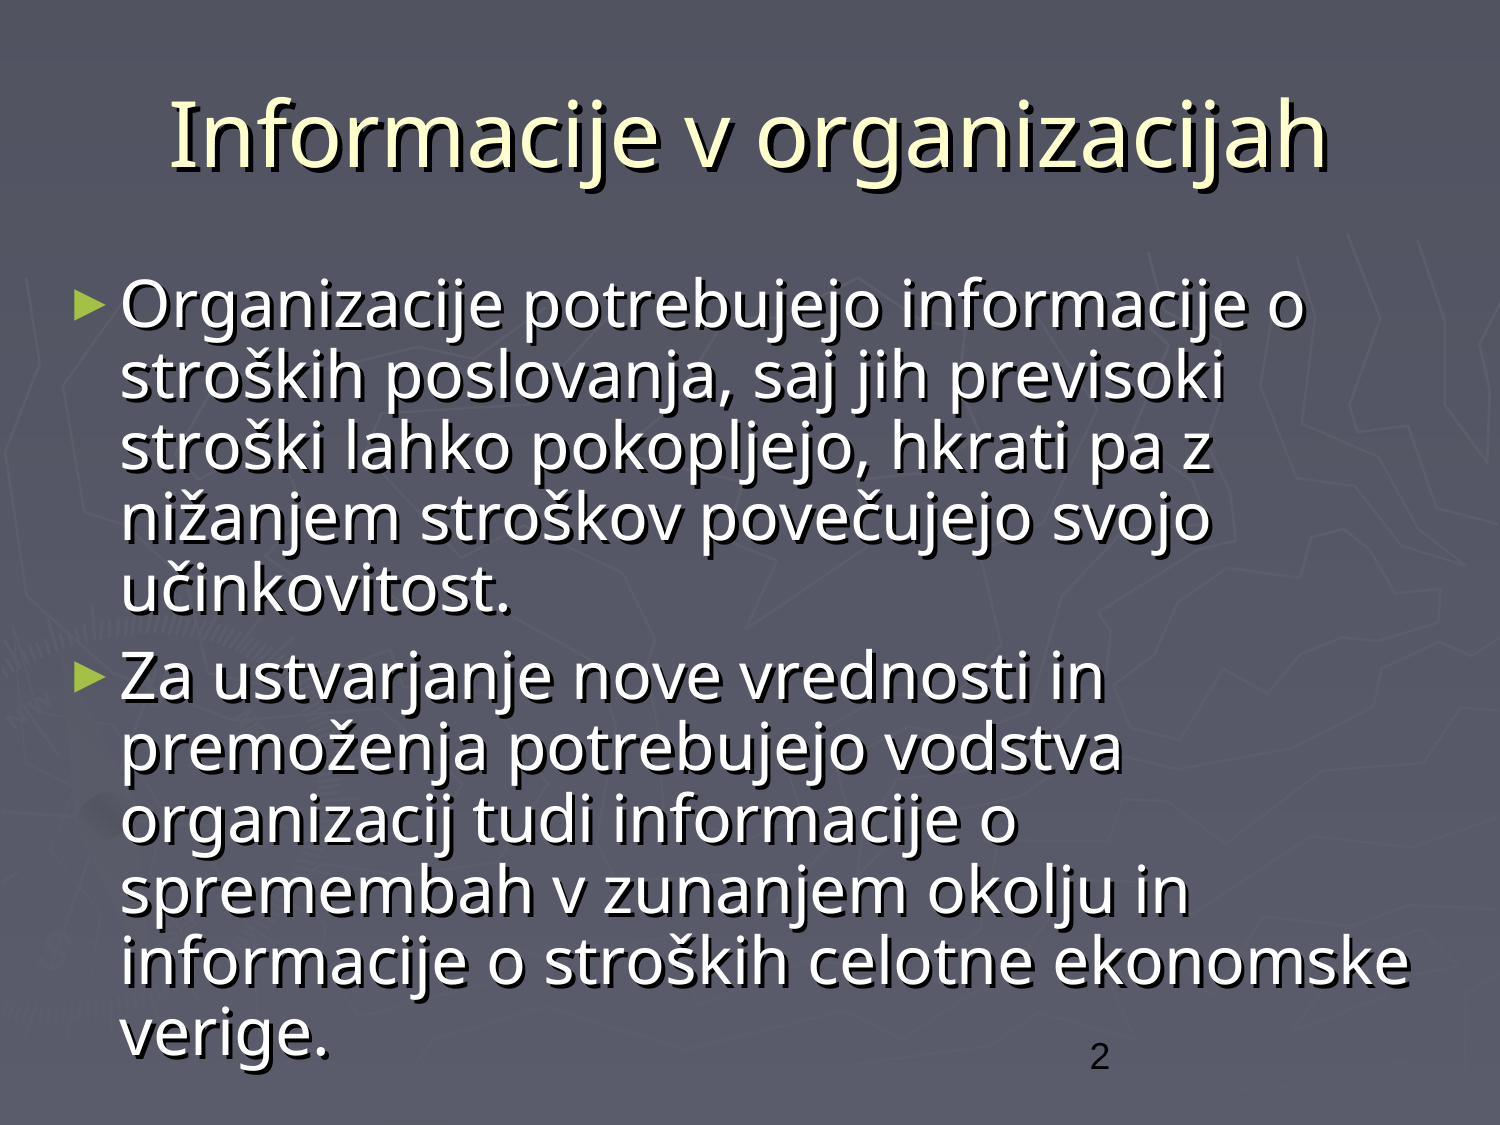

# Informacije v organizacijah
Organizacije potrebujejo informacije o stroških poslovanja, saj jih previsoki stroški lahko pokopljejo, hkrati pa z nižanjem stroškov povečujejo svojo učinkovitost.
Za ustvarjanje nove vrednosti in premoženja potrebujejo vodstva organizacij tudi informacije o spremembah v zunanjem okolju in informacije o stroških celotne ekonomske verige.
2